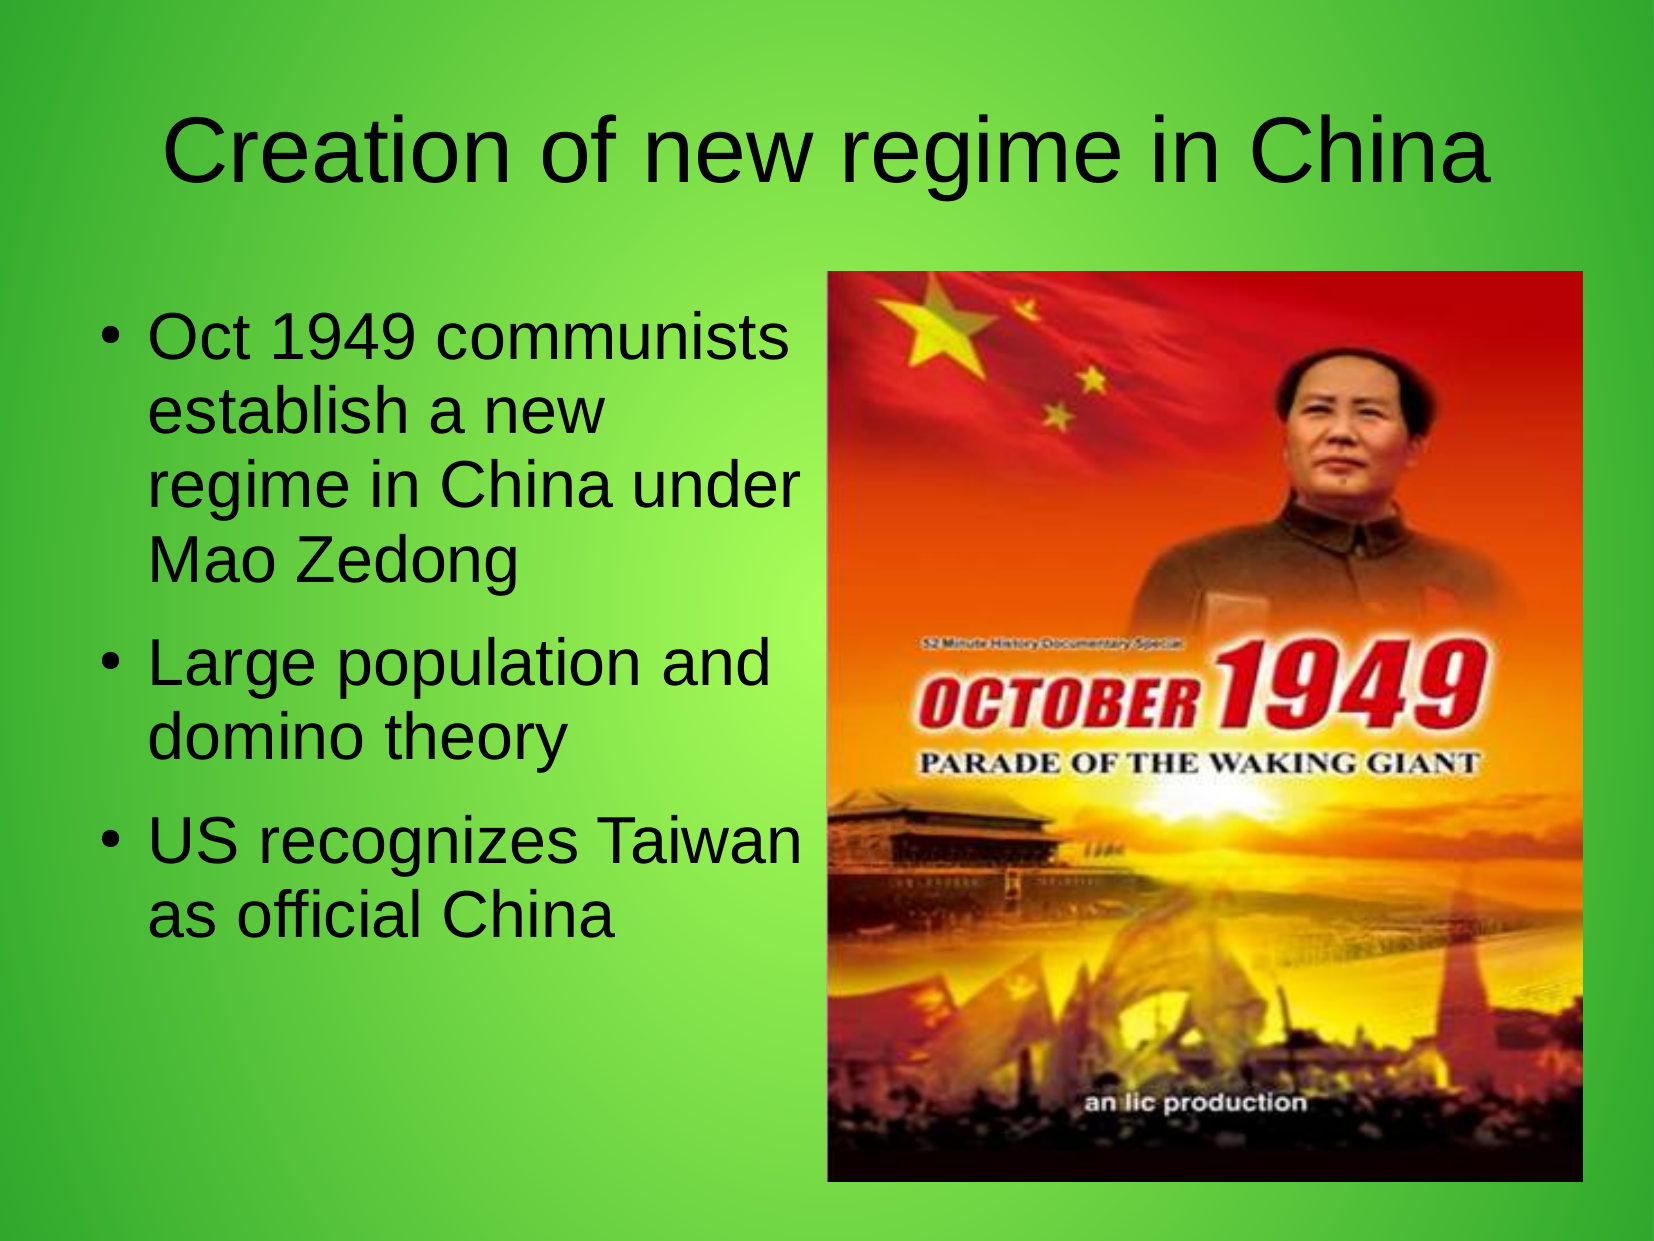

# Creation of new regime in China
Oct 1949 communists establish a new regime in China under Mao Zedong
Large population and domino theory
US recognizes Taiwan as official China